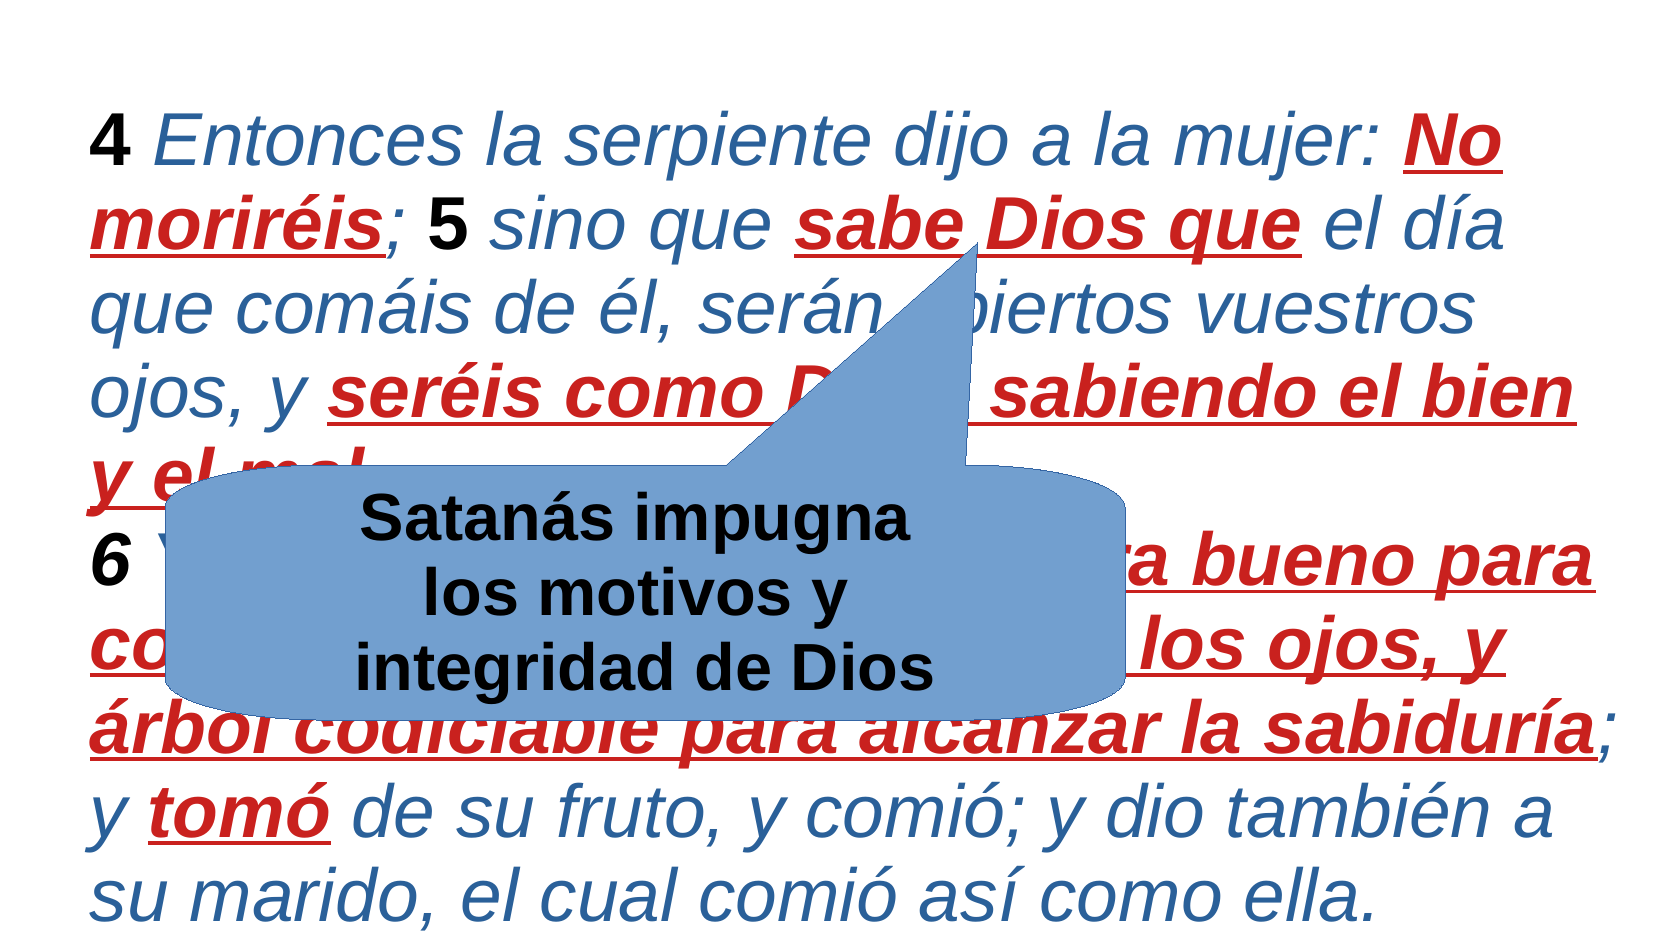

4 Entonces la serpiente dijo a la mujer: No moriréis; 5 sino que sabe Dios que el día que comáis de él, serán abiertos vuestros ojos, y seréis como Dios, sabiendo el bien y el mal.
6 Y vio la mujer que el árbol era bueno para comer, y que era agradable a los ojos, y árbol codiciable para alcanzar la sabiduría; y tomó de su fruto, y comió; y dio también a su marido, el cual comió así como ella.
Satanás impugna
los motivos y
integridad de Dios